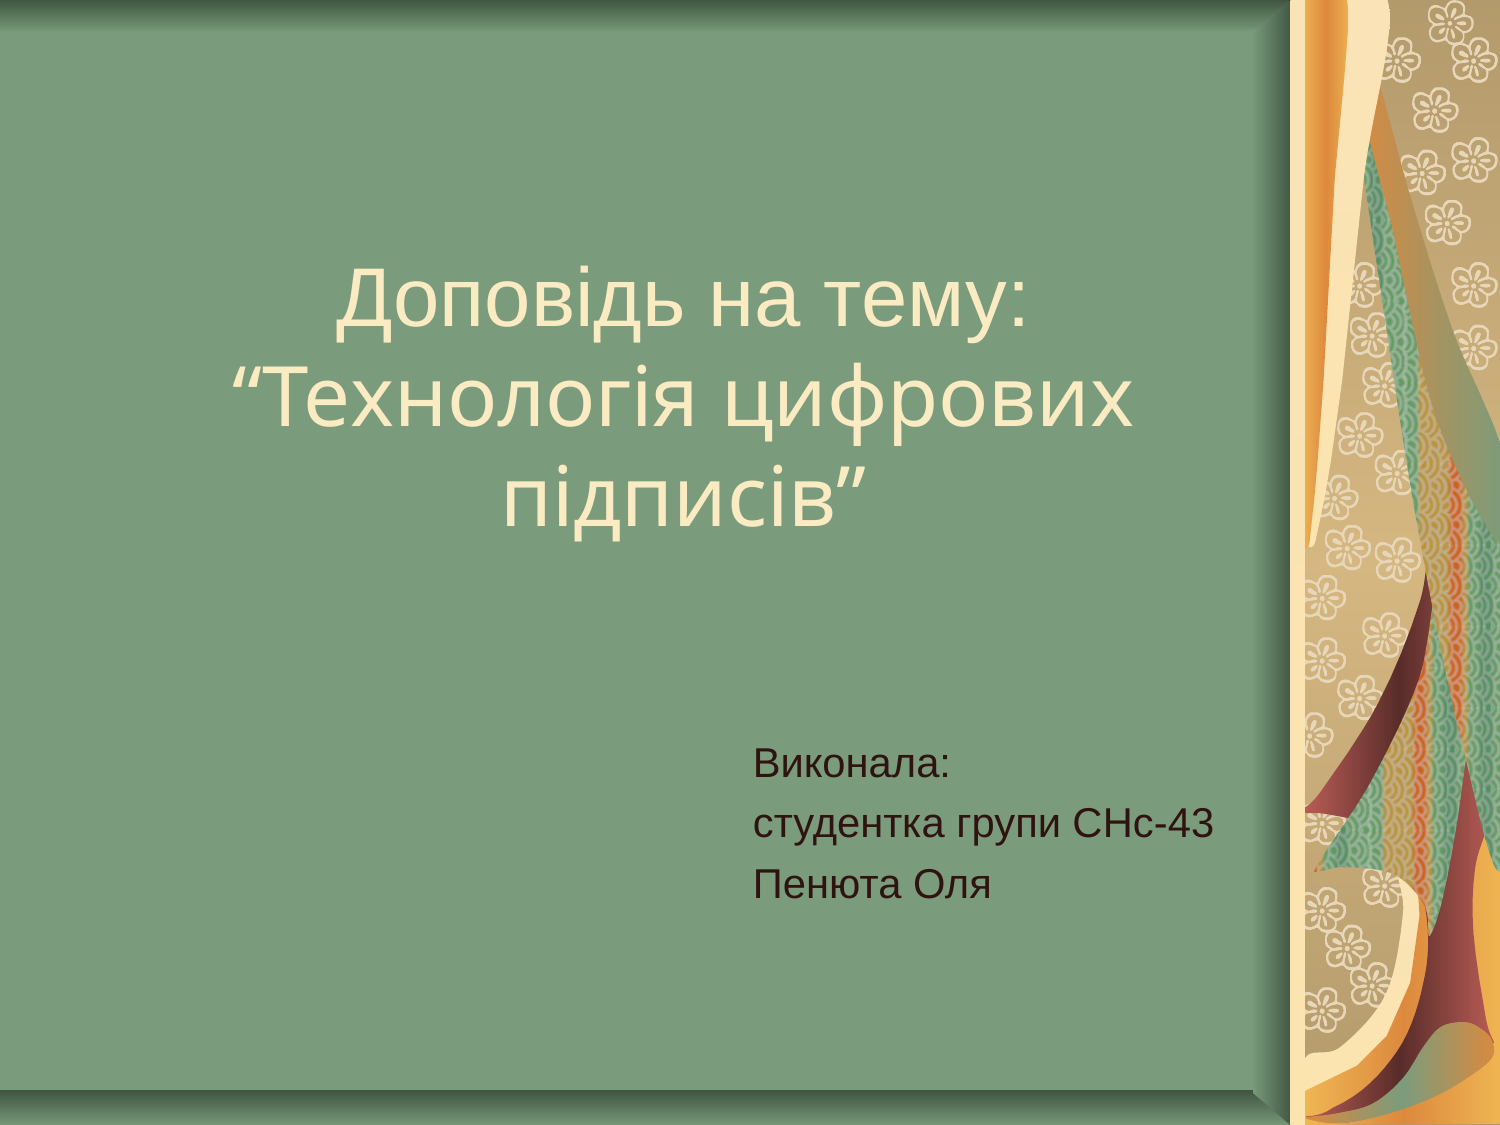

# Доповідь на тему: “Технологія цифрових підписів”
Виконала:
студентка групи СНс-43
Пенюта Оля